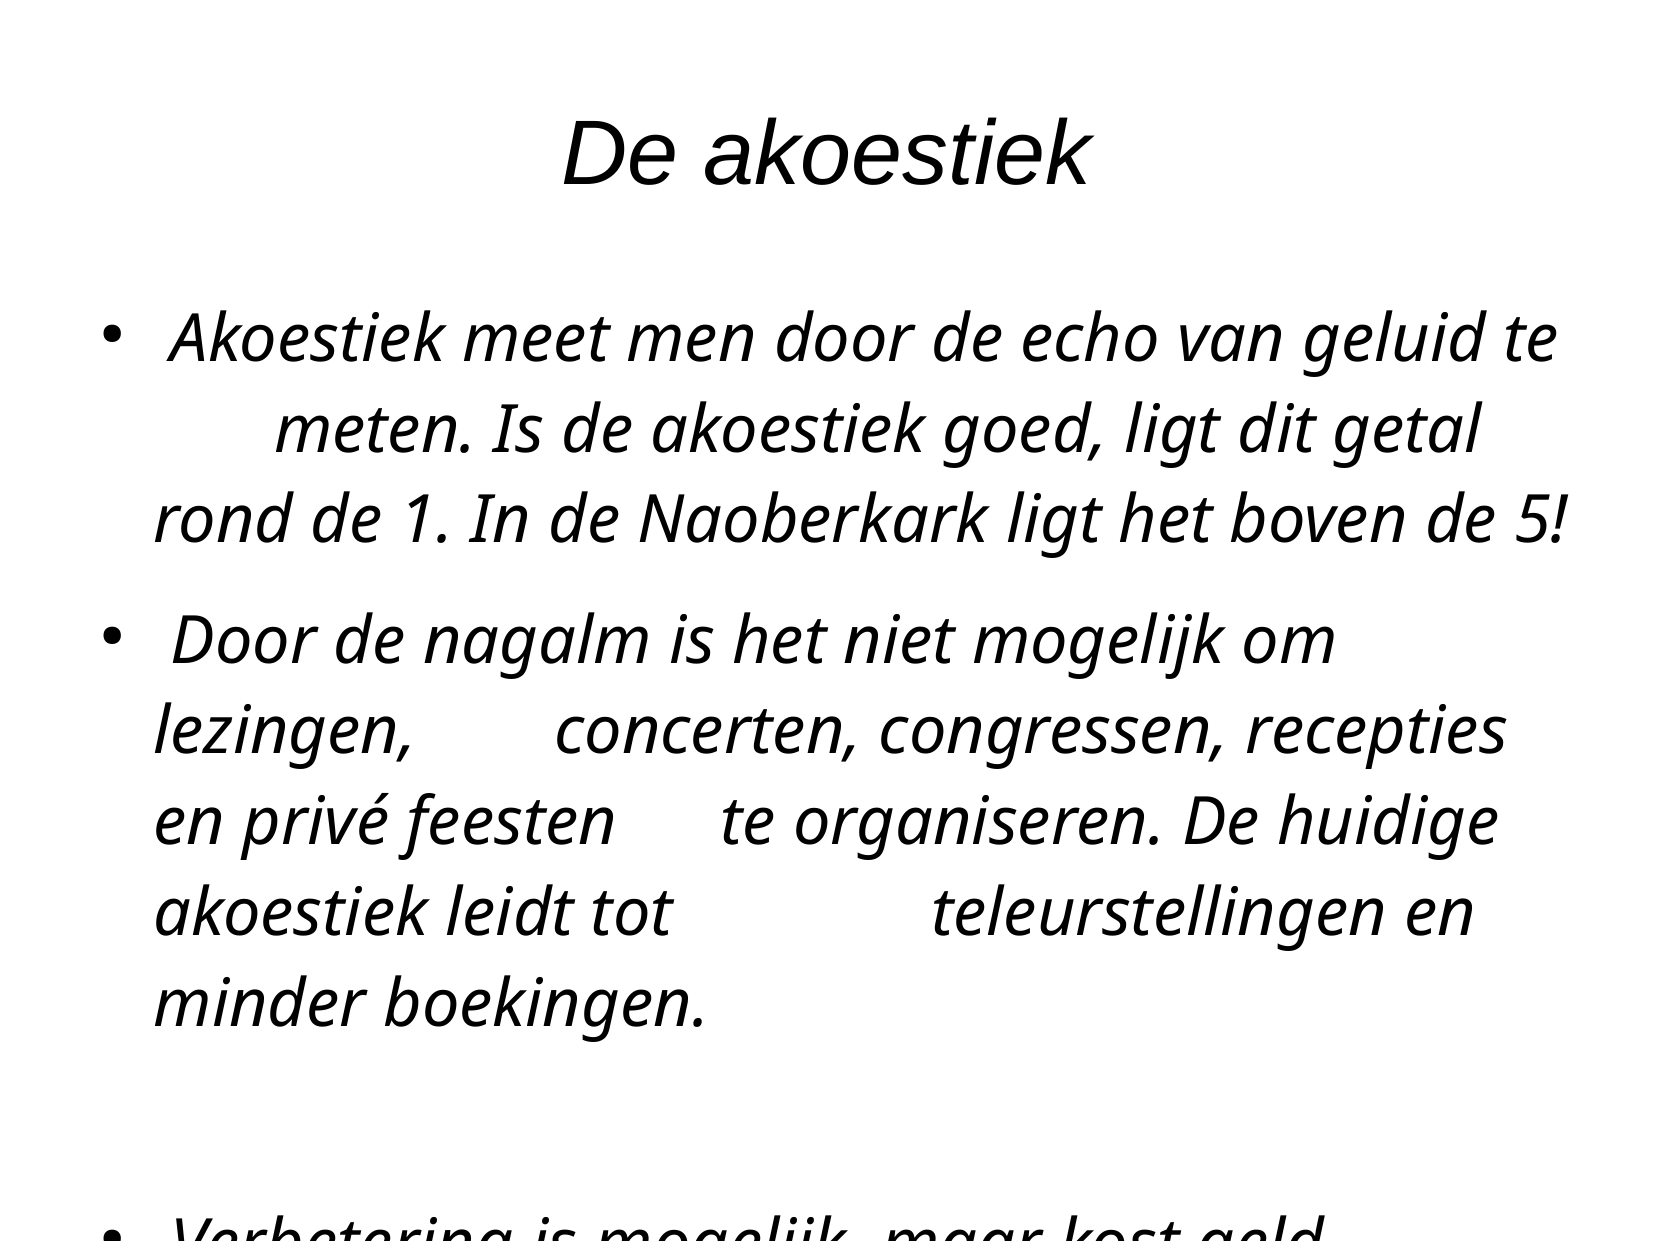

# De akoestiek
 Akoestiek meet men door de echo van geluid te meten. Is de akoestiek goed, ligt dit getal rond de 1. In de Naoberkark ligt het boven de 5!
 Door de nagalm is het niet mogelijk om lezingen, concerten, congressen, recepties en privé feesten te organiseren. De huidige akoestiek leidt tot teleurstellingen en minder boekingen.
 Verbetering is mogelijk, maar kost geld.